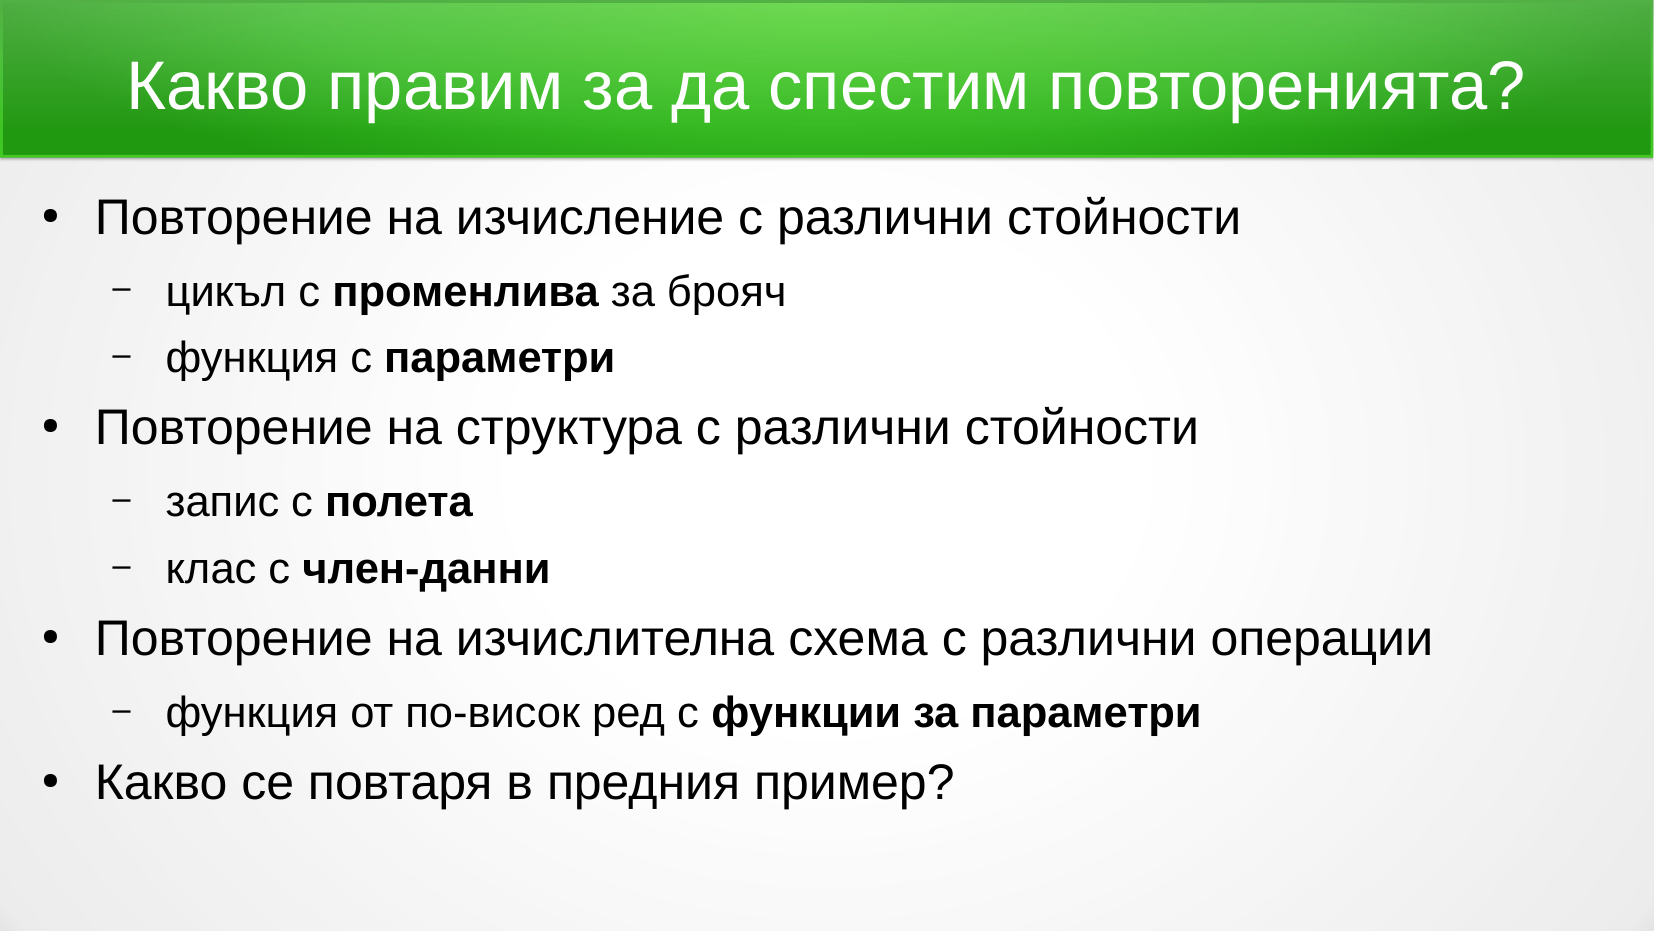

# Какво правим за да спестим повторенията?
Повторение на изчисление с различни стойности
цикъл с променлива за брояч
функция с параметри
Повторение на структура с различни стойности
запис с полета
клас с член-данни
Повторение на изчислителна схема с различни операции
функция от по-висок ред с функции за параметри
Какво се повтаря в предния пример?